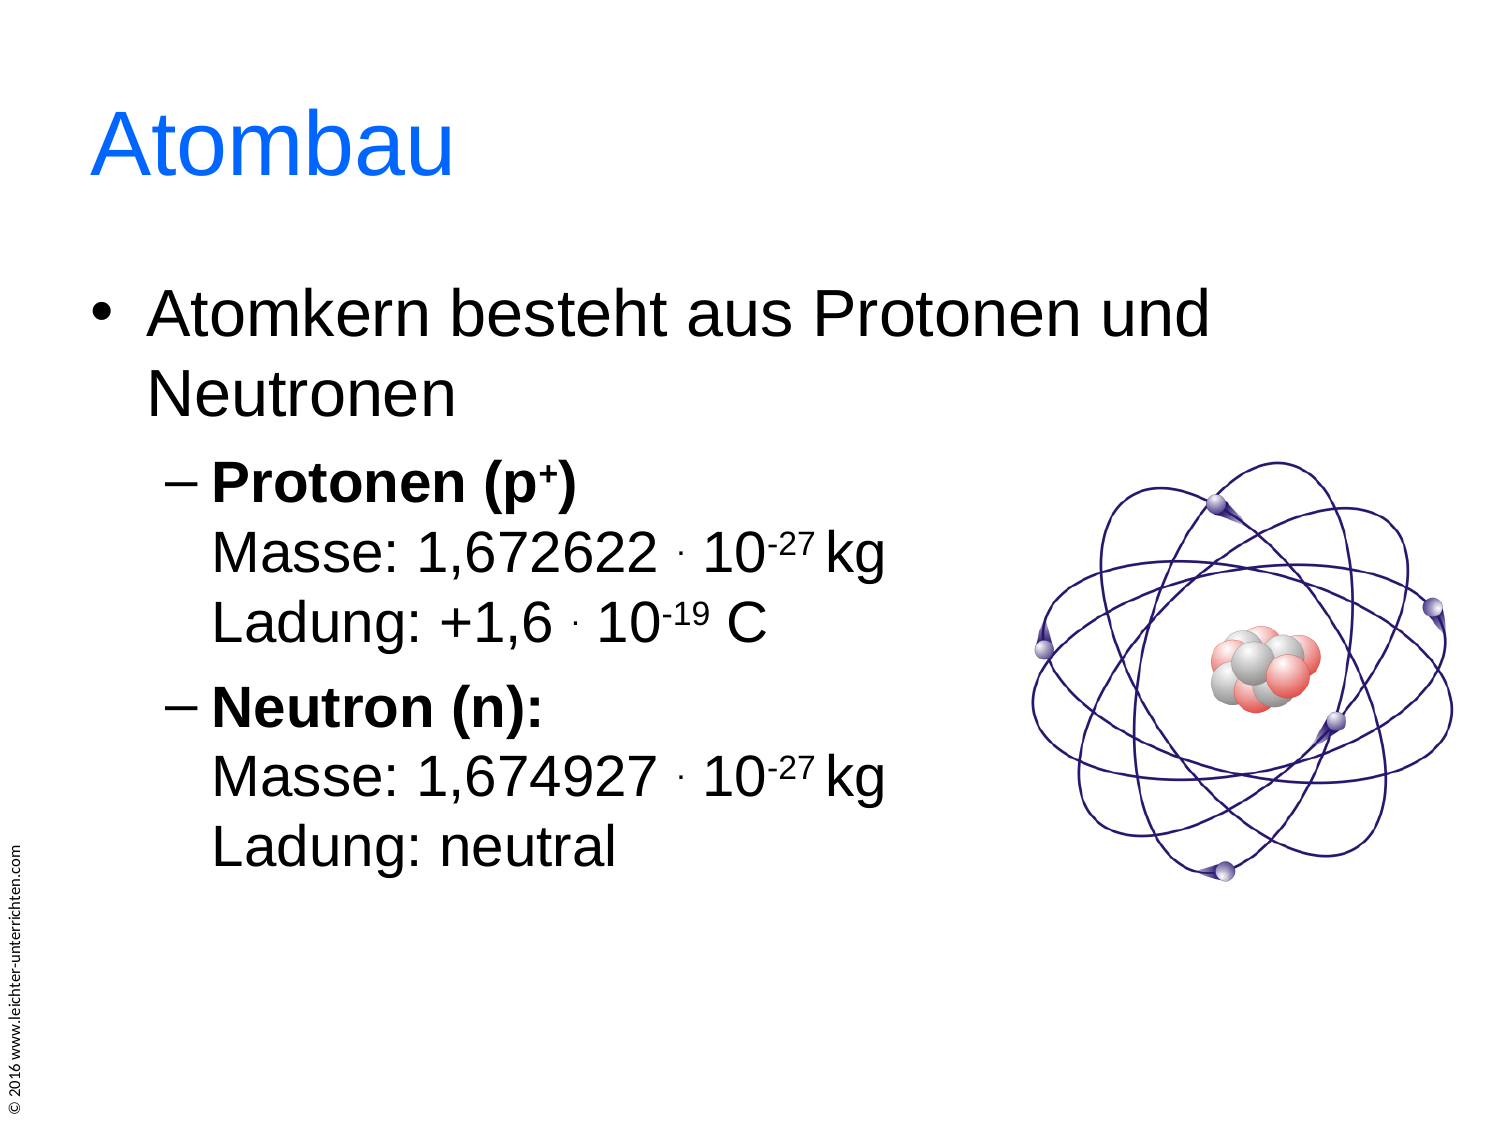

# Atombau
Atomkern besteht aus Protonen und Neutronen
Protonen (p+)
Masse: 1,672622 . 10-27 kg
Ladung: +1,6 . 10-19 C
Neutron (n):
Masse: 1,674927 . 10-27 kg
Ladung: neutral